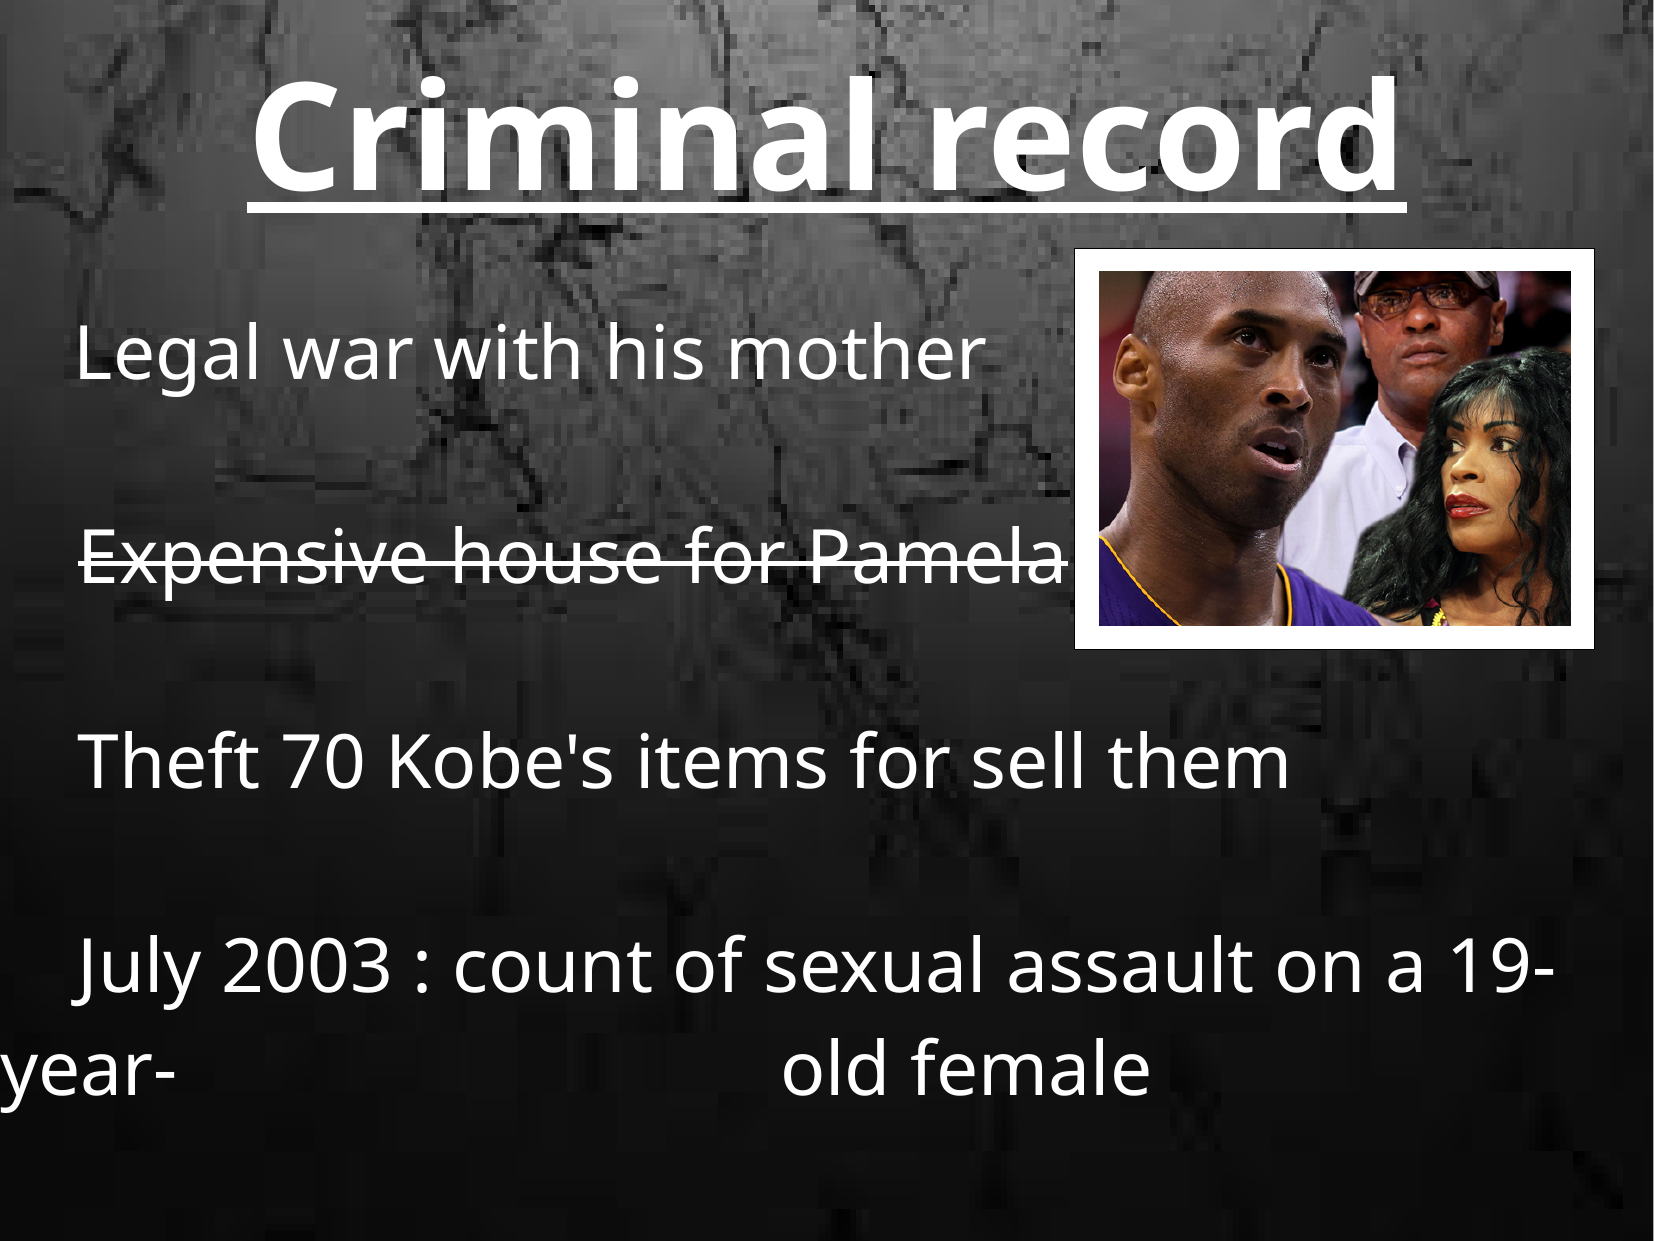

# Legal war with his mother Expensive house for Pamela Theft 70 Kobe's items for sell them July 2003 : count of sexual assault on a 19-year- old female
Criminal record
#Diapo 7